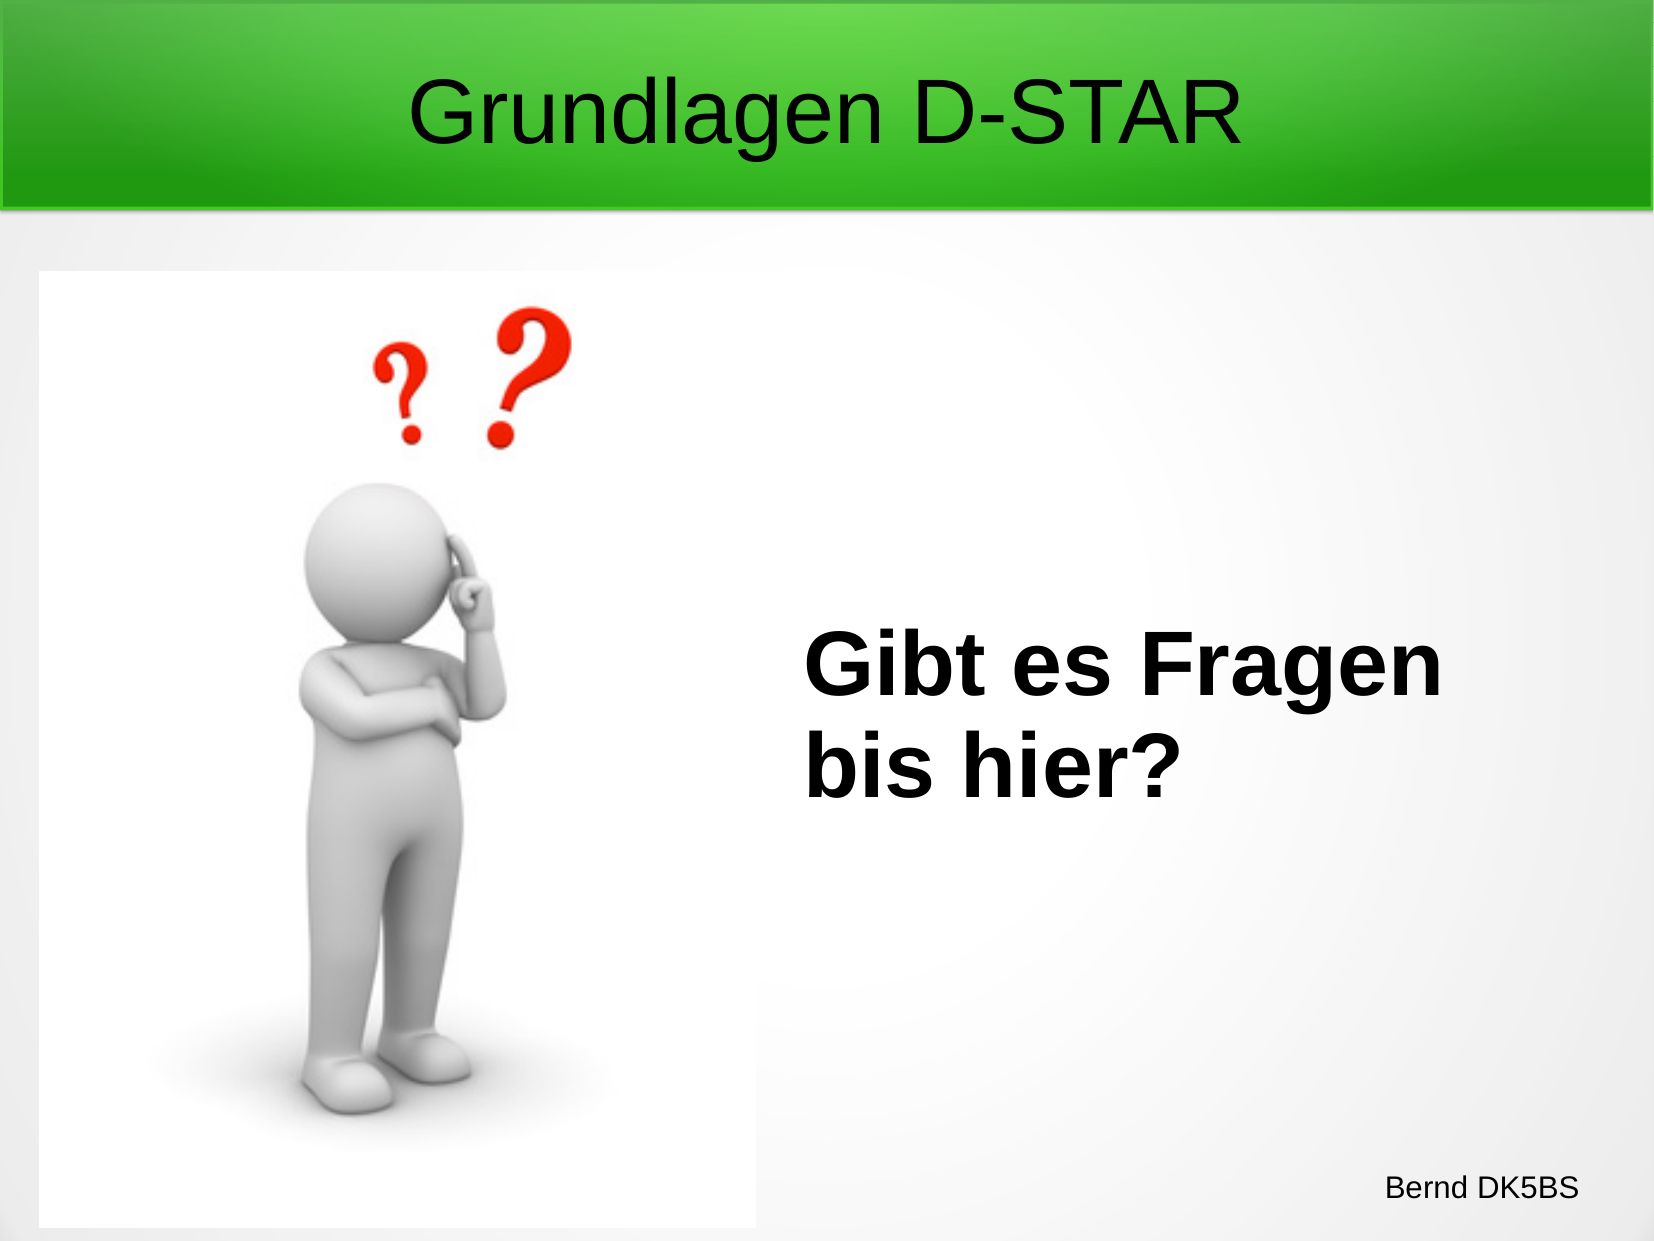

# Grundlagen D-STAR
Gibt es Fragen bis hier?
Bernd DK5BS